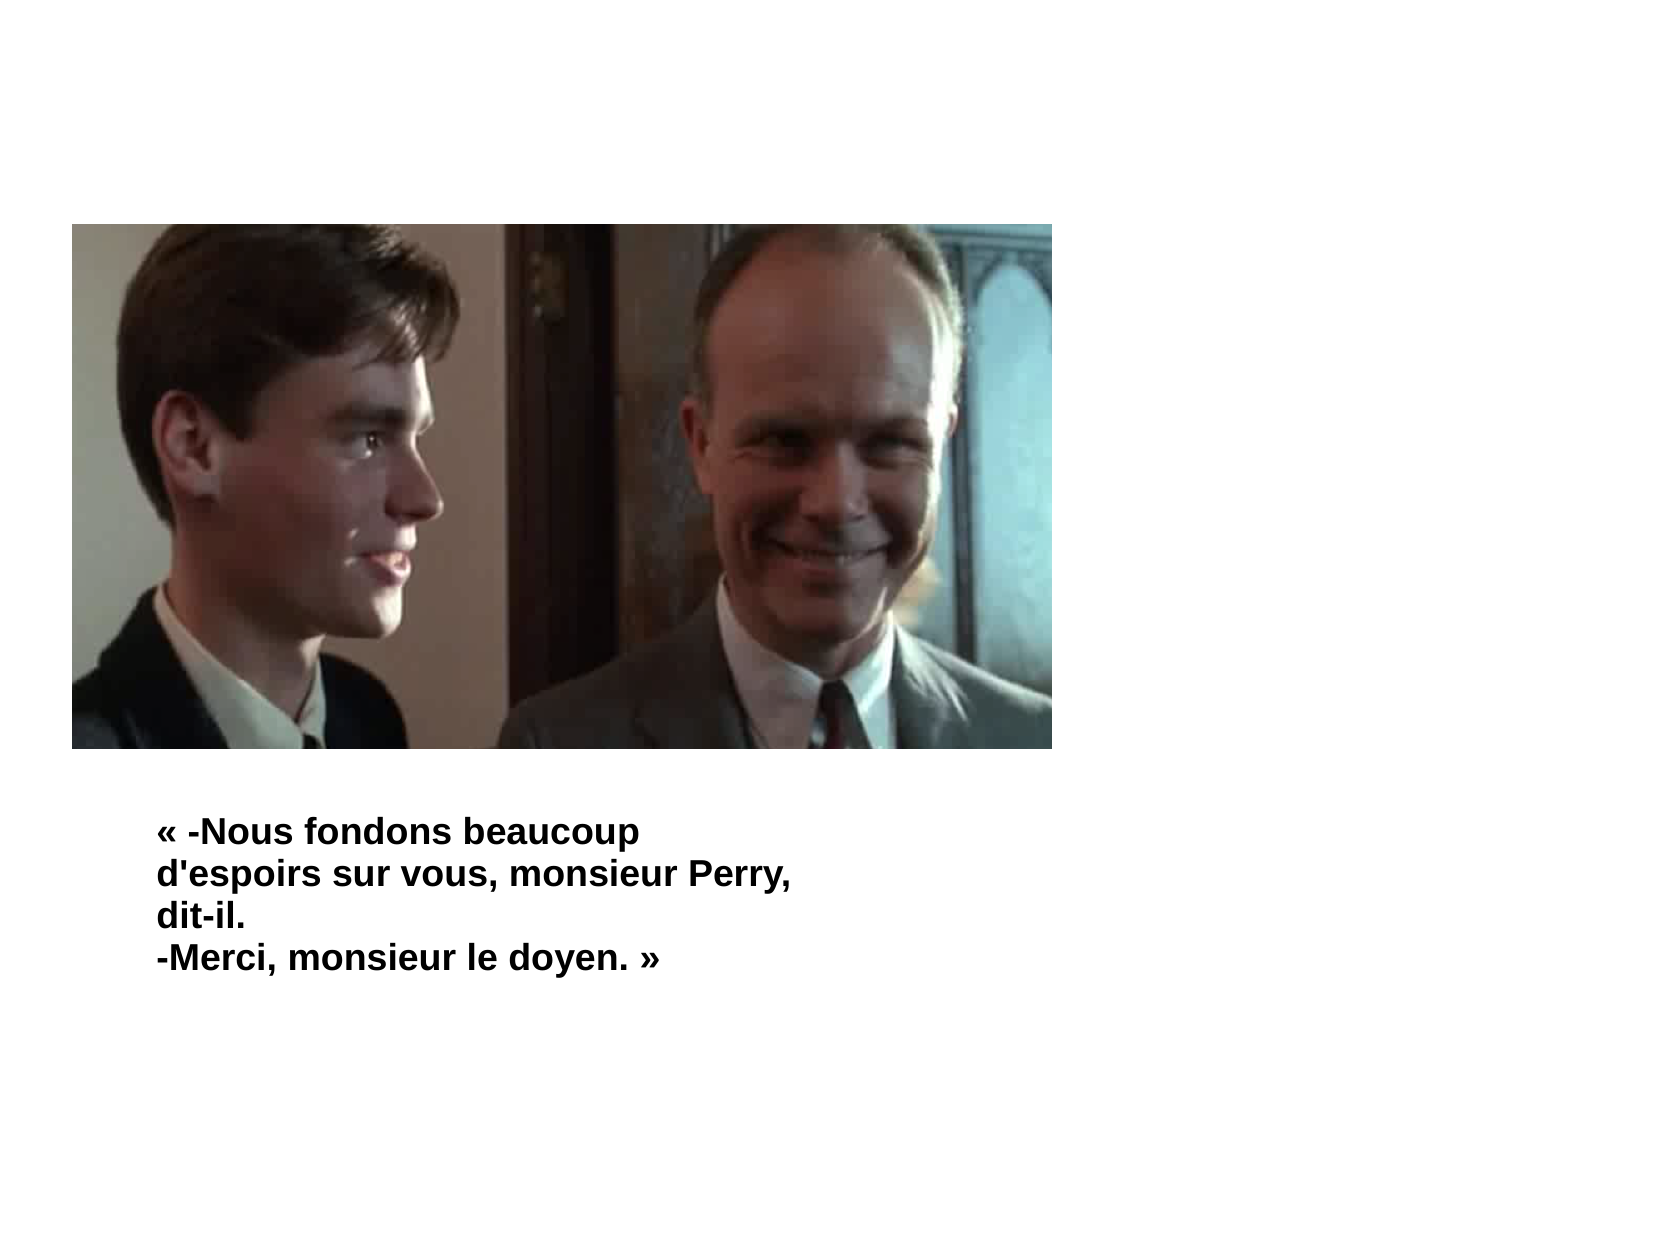

« -Nous fondons beaucoup d'espoirs sur vous, monsieur Perry, dit-il.
-Merci, monsieur le doyen. »